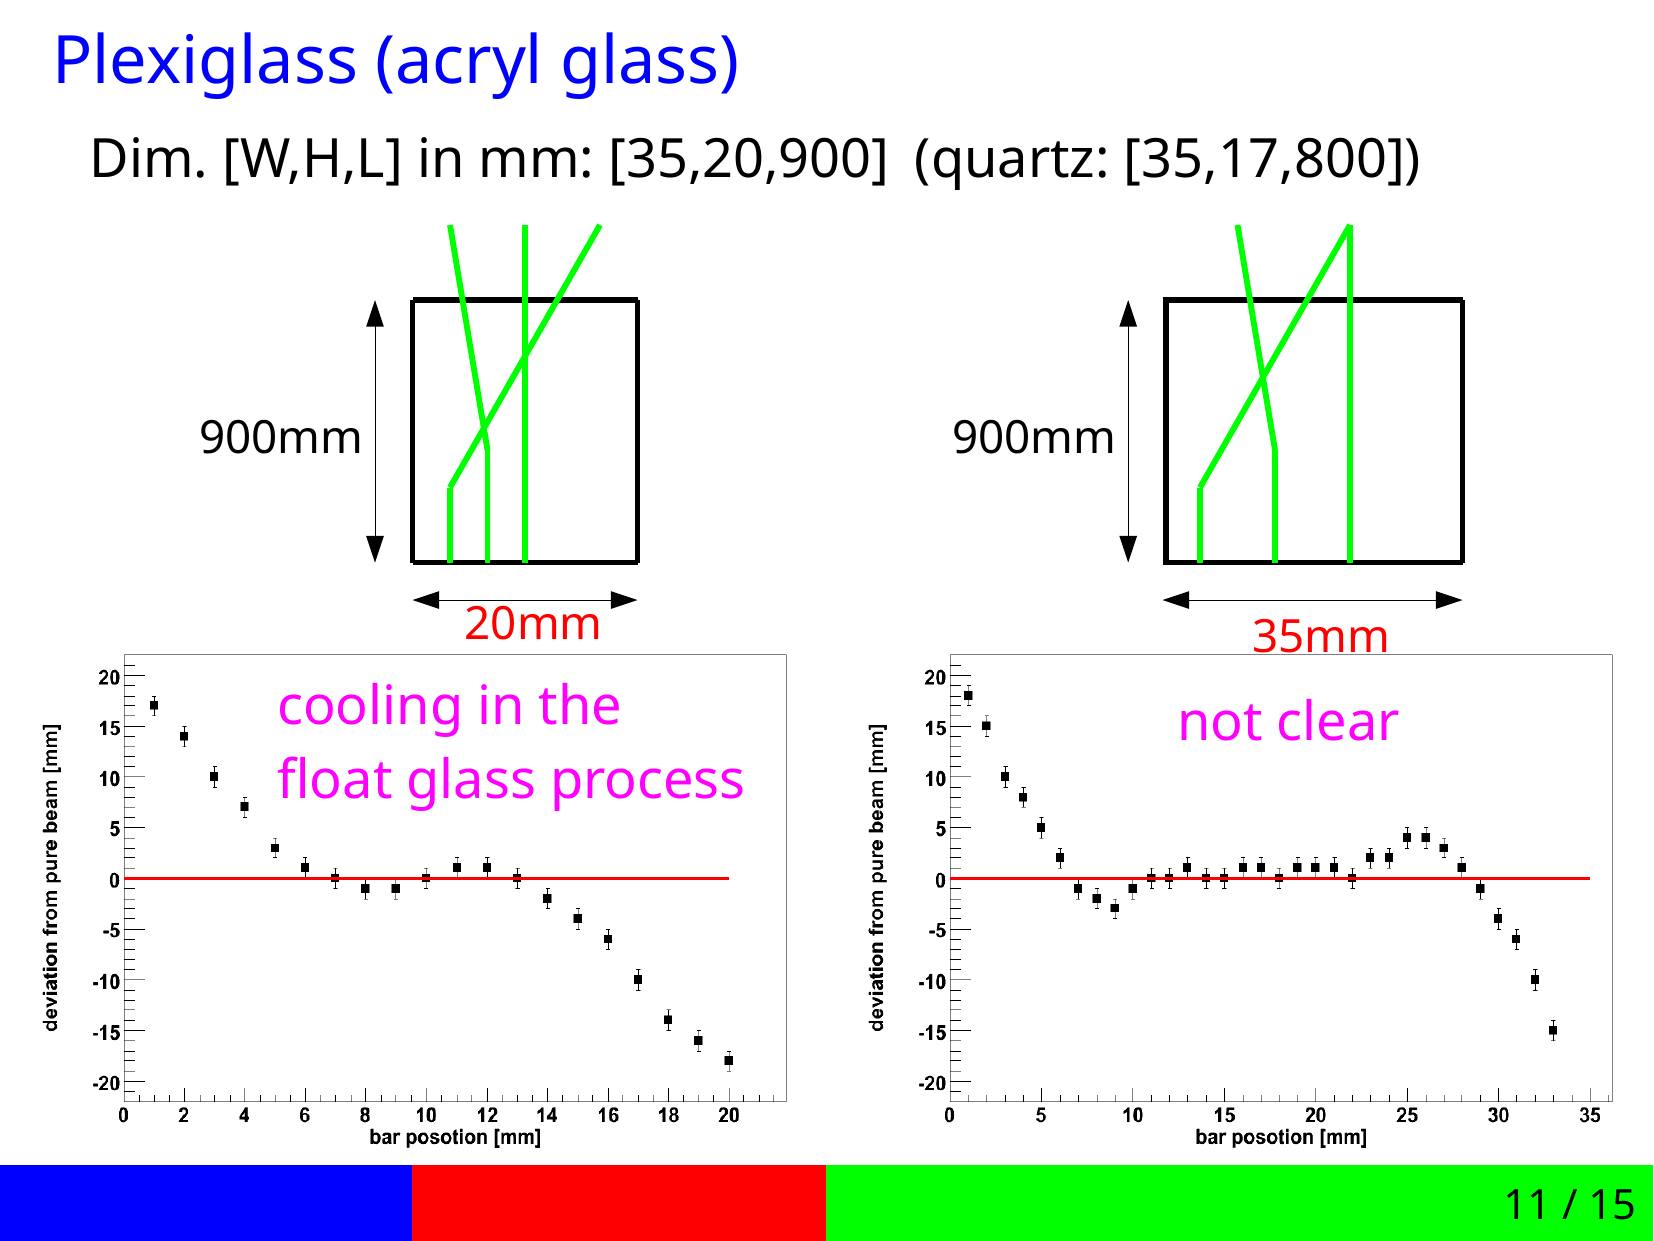

Plexiglass (acryl glass)
Dim. [W,H,L] in mm: [35,20,900] 	(quartz: [35,17,800])
900mm
900mm
20mm
35mm
cooling in the
float glass process
not clear
11 / 15